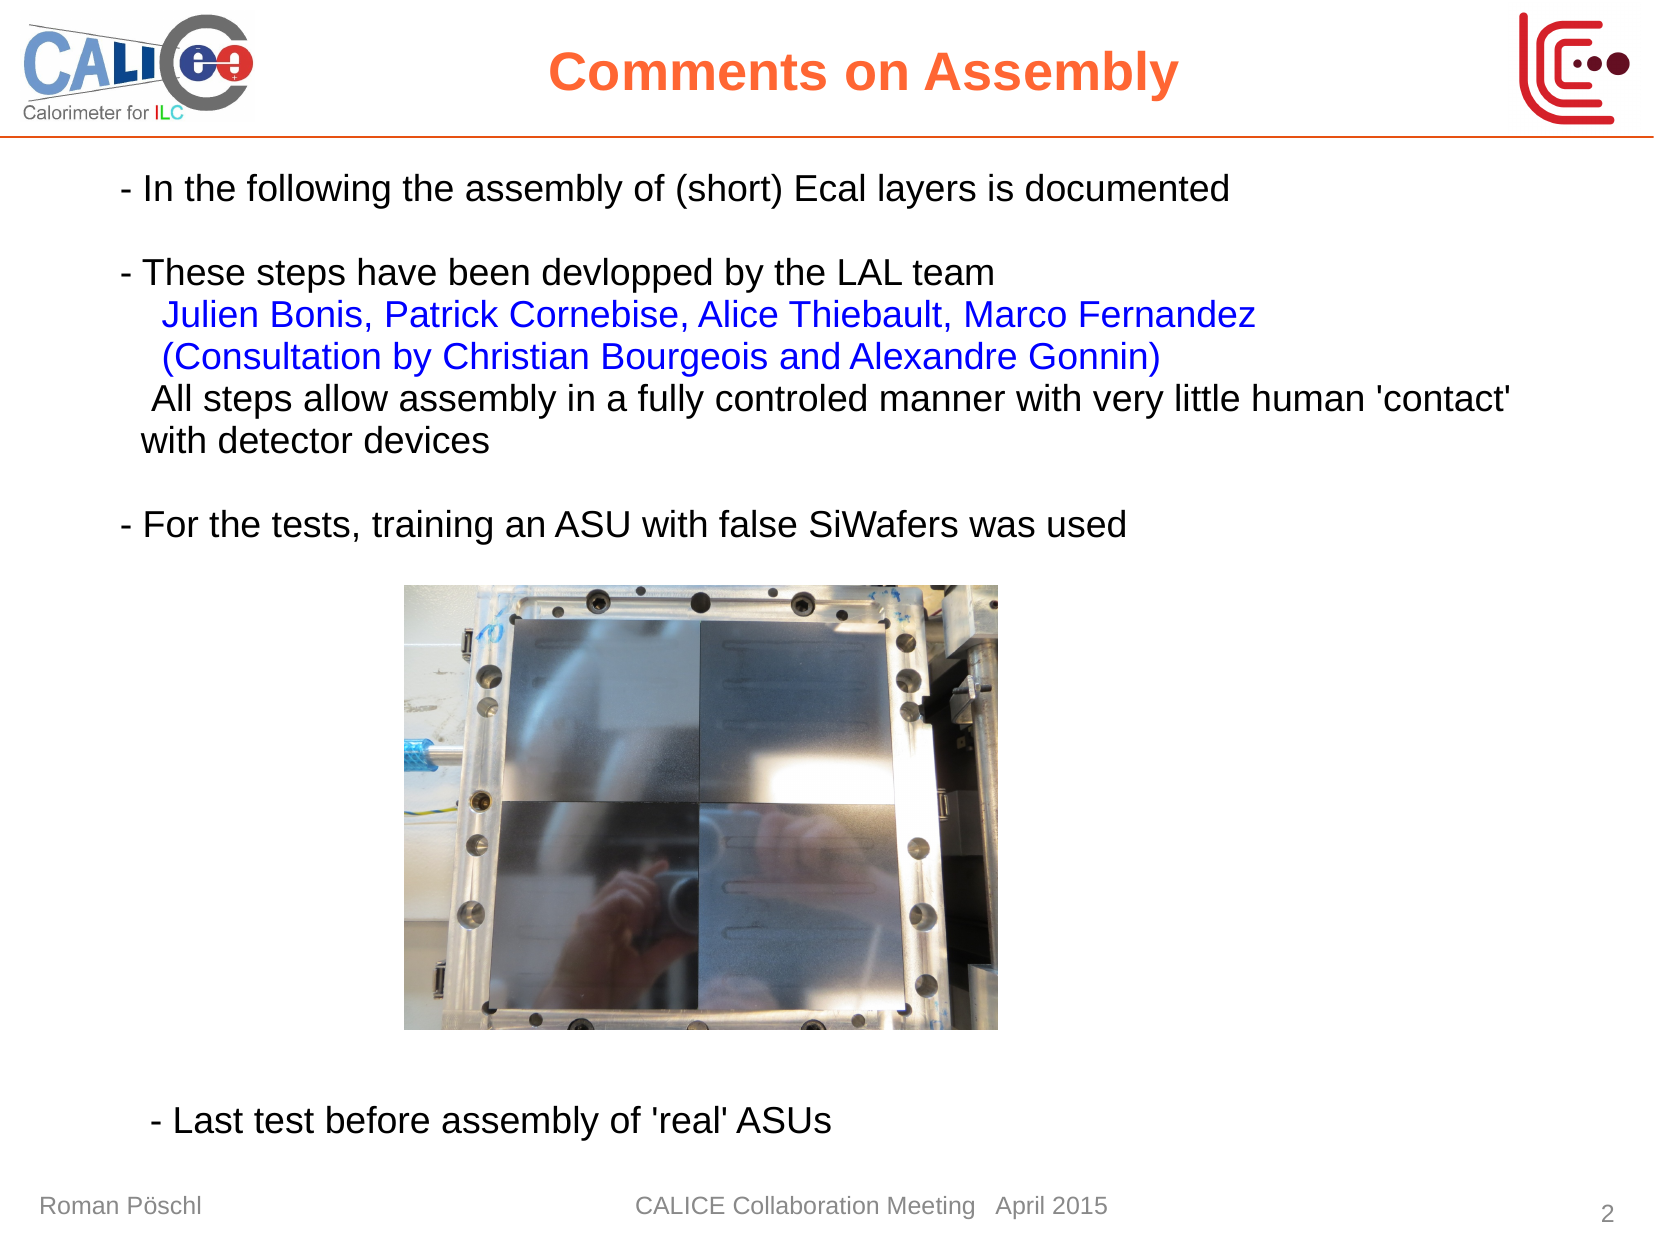

# Comments on Assembly
- In the following the assembly of (short) Ecal layers is documented
- These steps have been devlopped by the LAL team
 Julien Bonis, Patrick Cornebise, Alice Thiebault, Marco Fernandez
 (Consultation by Christian Bourgeois and Alexandre Gonnin)
 All steps allow assembly in a fully controled manner with very little human 'contact'
 with detector devices
- For the tests, training an ASU with false SiWafers was used
- Last test before assembly of 'real' ASUs